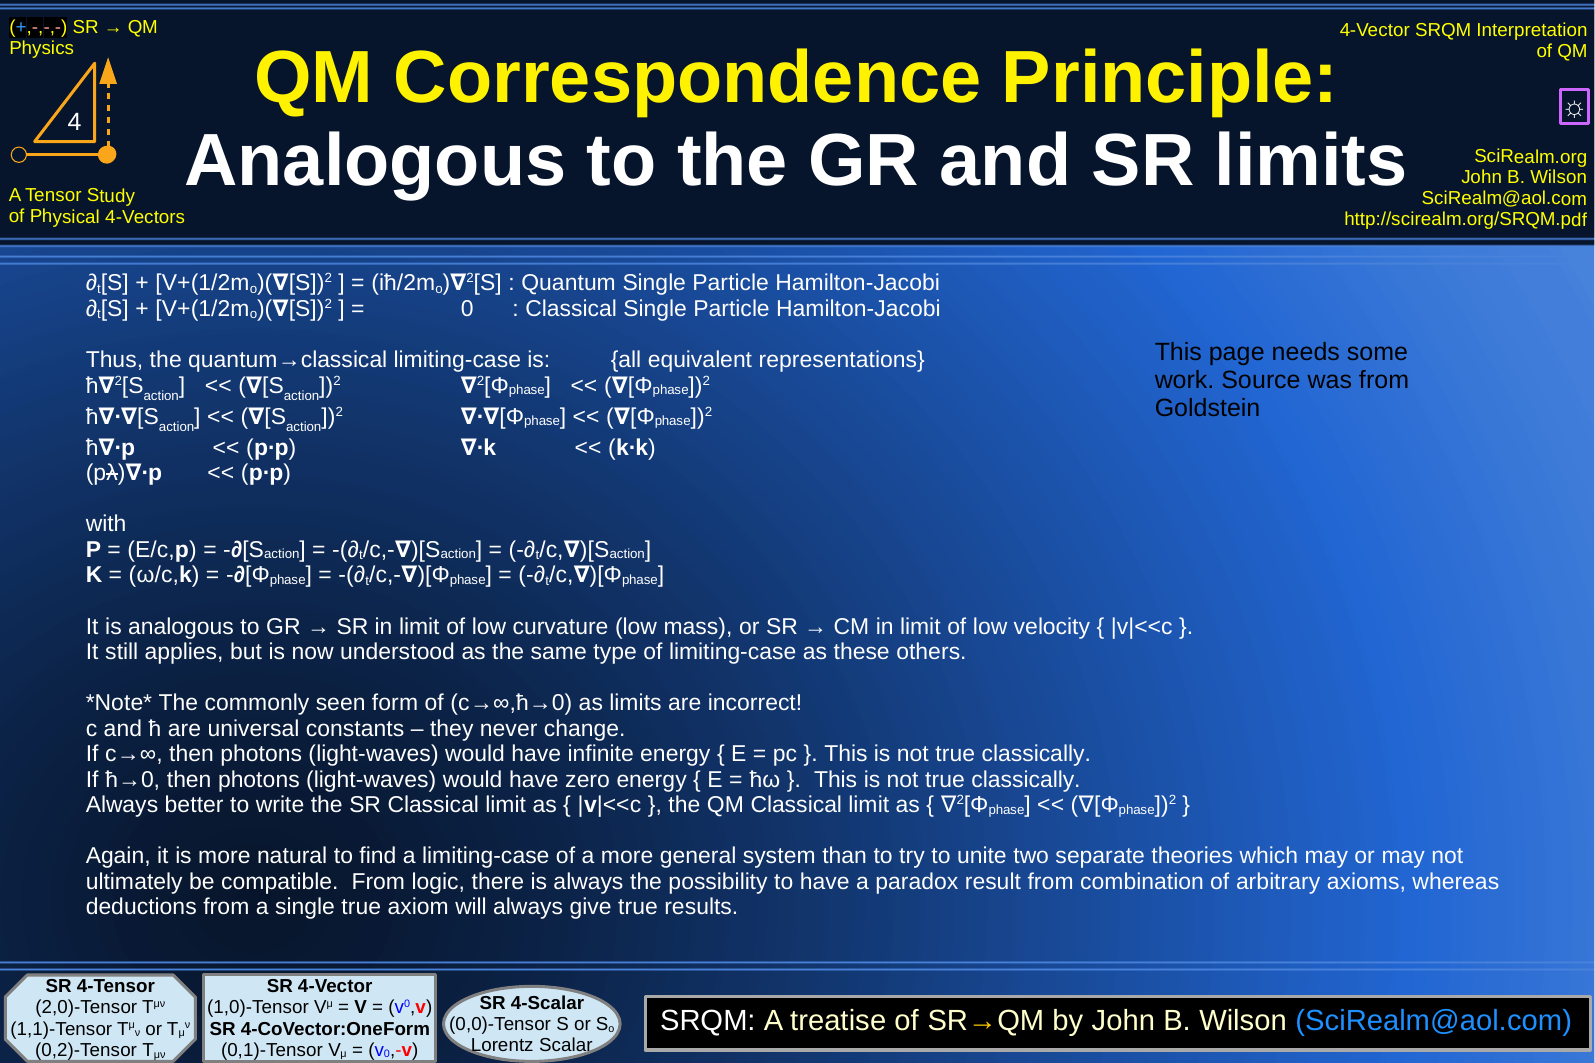

(+,-,-,-) SR → QM
Physics
A Tensor Study
of Physical 4-Vectors
4-Vector SRQM Interpretation
of QM
SciRealm.org
John B. Wilson
SciRealm@aol.com
http://scirealm.org/SRQM.pdf
# QM Correspondence Principle: Analogous to the GR and SR limits
4
☼
∂t[S] + [V+(1/2mo)(∇[S])2 ] = (iħ/2mo)∇2[S] : Quantum Single Particle Hamilton-Jacobi
∂t[S] + [V+(1/2mo)(∇[S])2 ] = 		0 : Classical Single Particle Hamilton-Jacobi
Thus, the quantum→classical limiting-case is:	{all equivalent representations}
ħ∇2[Saction] << (∇[Saction])2 		∇2[Φphase] << (∇[Φphase])2
ħ∇∙∇[Saction] << (∇[Saction])2 		∇∙∇[Φphase] << (∇[Φphase])2
ħ∇∙p 	 << (p∙p)			∇∙k 	 << (k∙k)
(pλ)∇∙p << (p∙p)
with
P = (E/c,p) = -∂[Saction] = -(∂t/c,-∇)[Saction] = (-∂t/c,∇)[Saction]
K = (ω/c,k) = -∂[Φphase] = -(∂t/c,-∇)[Φphase] = (-∂t/c,∇)[Φphase]
It is analogous to GR → SR in limit of low curvature (low mass), or SR → CM in limit of low velocity { |v|<<c }.
It still applies, but is now understood as the same type of limiting-case as these others.
*Note* The commonly seen form of (c→∞,ħ→0) as limits are incorrect!
c and ħ are universal constants – they never change.
If c→∞, then photons (light-waves) would have infinite energy { E = pc }. This is not true classically.
If ħ→0, then photons (light-waves) would have zero energy { E = ħω }. This is not true classically.
Always better to write the SR Classical limit as { |v|<<c }, the QM Classical limit as { ∇2[Φphase] << (∇[Φphase])2 }
Again, it is more natural to find a limiting-case of a more general system than to try to unite two separate theories which may or may not ultimately be compatible. From logic, there is always the possibility to have a paradox result from combination of arbitrary axioms, whereas deductions from a single true axiom will always give true results.
This page needs some work. Source was from Goldstein
SR 4-Tensor
(2,0)-Tensor Tμν
(1,1)-Tensor Tμν or Tμν
(0,2)-Tensor Tμν
SR 4-Vector
(1,0)-Tensor Vμ = V = (v0,v)
SR 4-CoVector:OneForm
(0,1)-Tensor Vμ = (v0,-v)
SR 4-Scalar
(0,0)-Tensor S or So
Lorentz Scalar
SRQM: A treatise of SR→QM by John B. Wilson (SciRealm@aol.com)